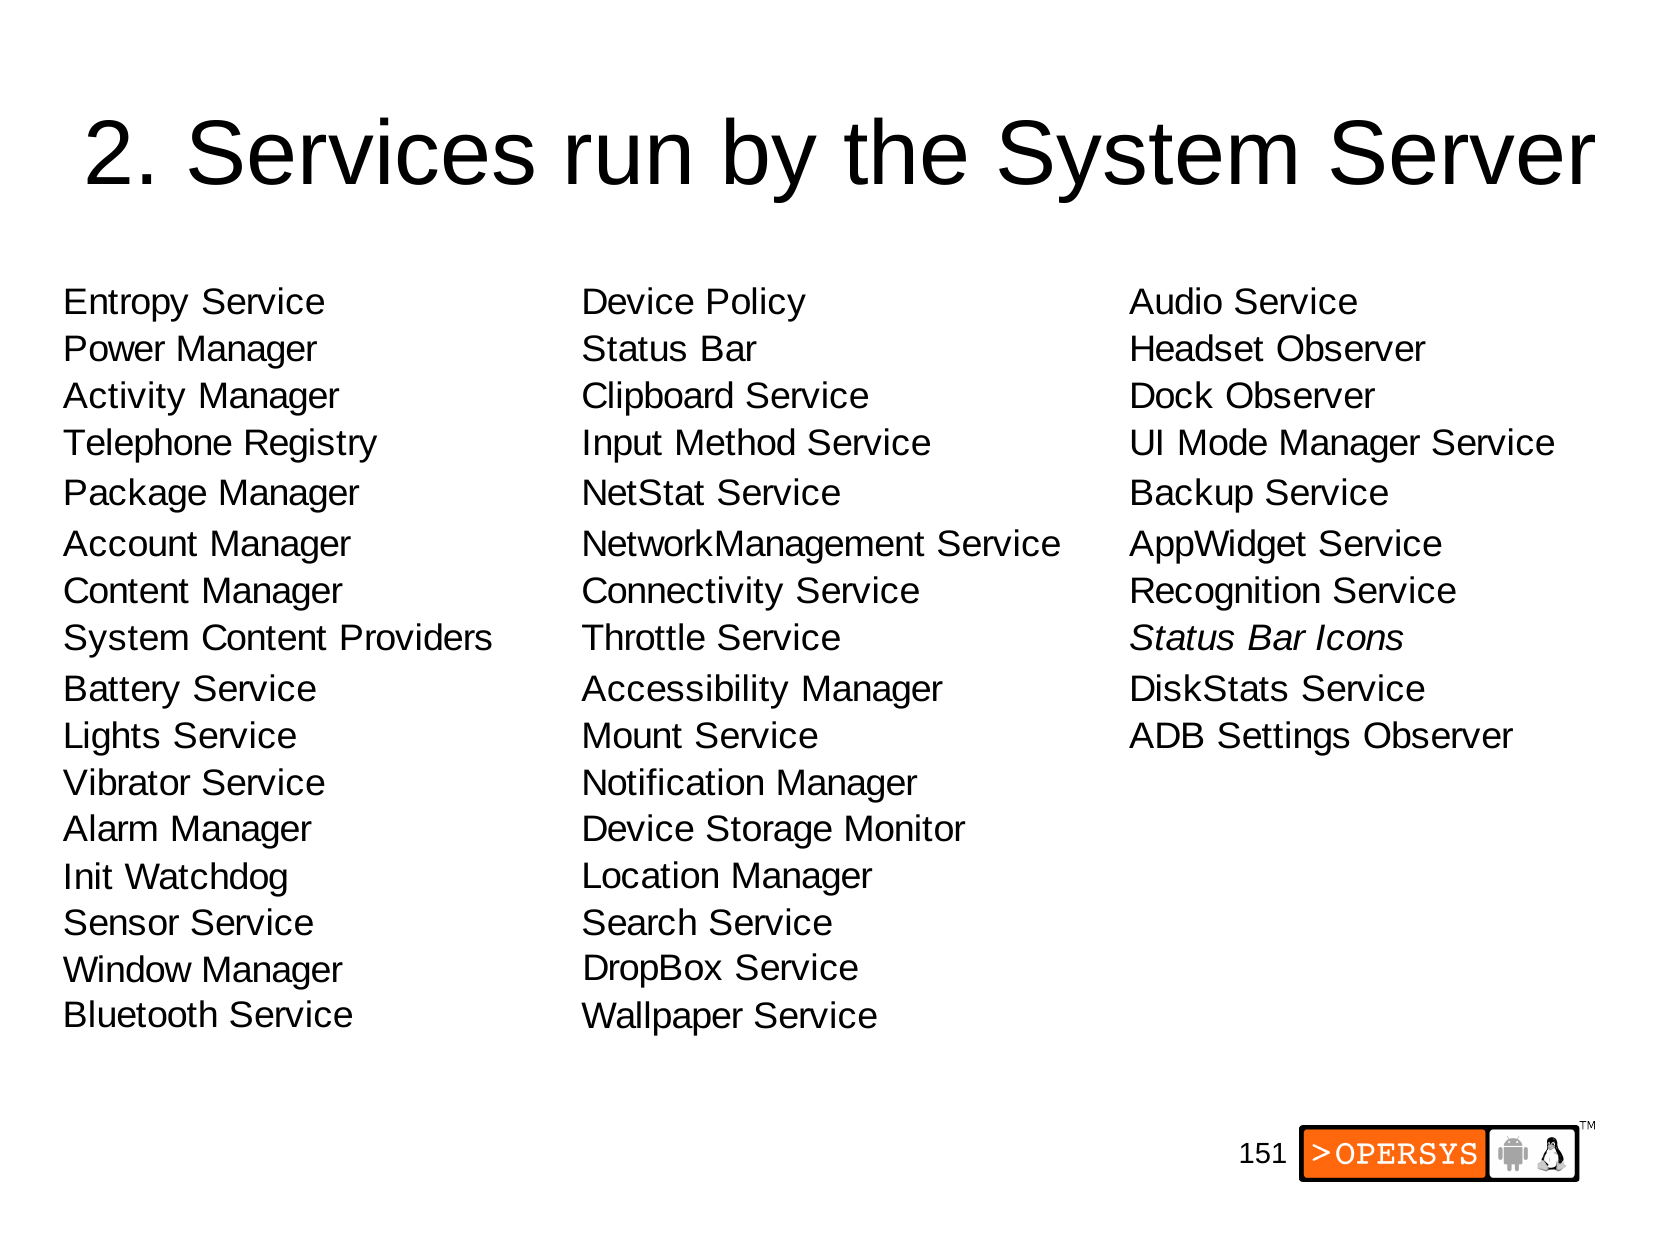

# 2. Services run by the System Server